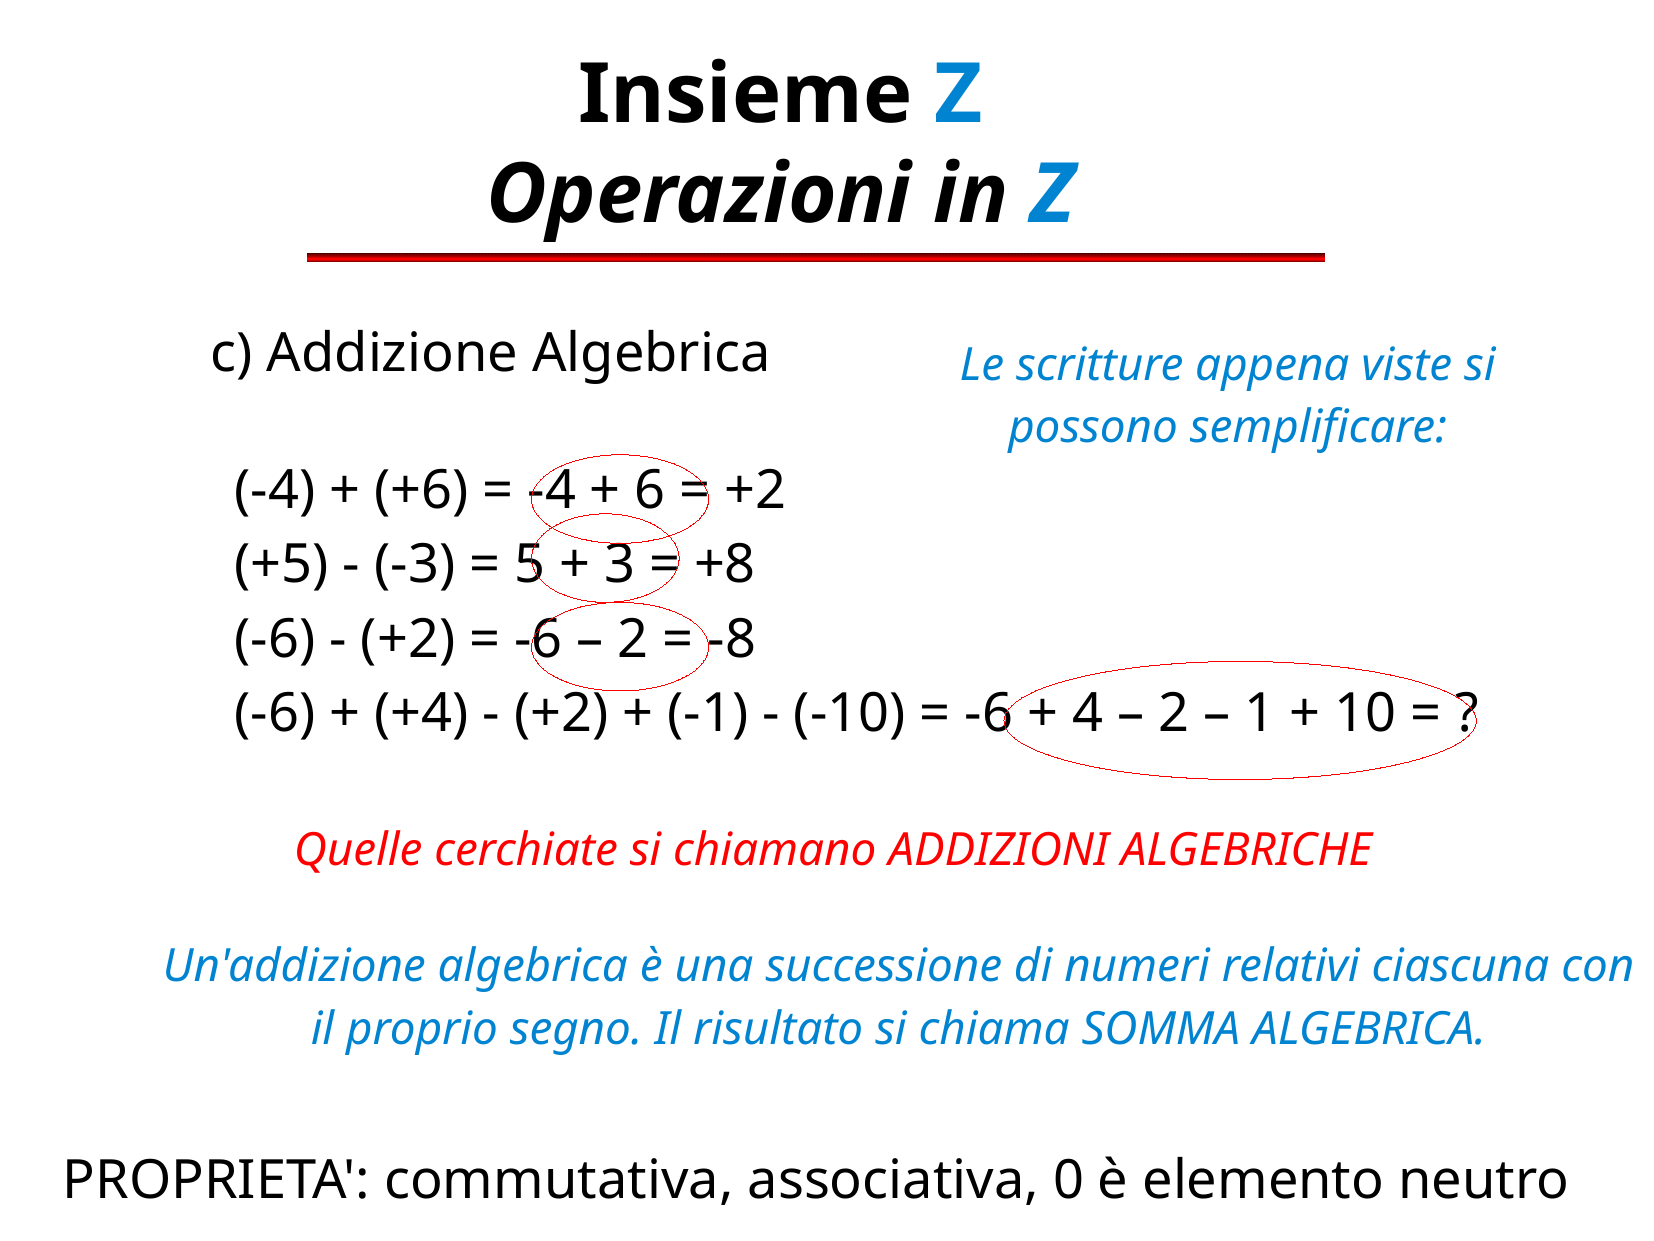

# Insieme Z Operazioni in Z
c) Addizione Algebrica
Le scritture appena viste si possono semplificare:
(-4) + (+6) = -4 + 6 = +2
(+5) - (-3) = 5 + 3 = +8
(-6) - (+2) = -6 – 2 = -8
(-6) + (+4) - (+2) + (-1) - (-10) = -6 + 4 – 2 – 1 + 10 = ?
Quelle cerchiate si chiamano ADDIZIONI ALGEBRICHE
Un'addizione algebrica è una successione di numeri relativi ciascuna con il proprio segno. Il risultato si chiama SOMMA ALGEBRICA.
PROPRIETA': commutativa, associativa, 0 è elemento neutro